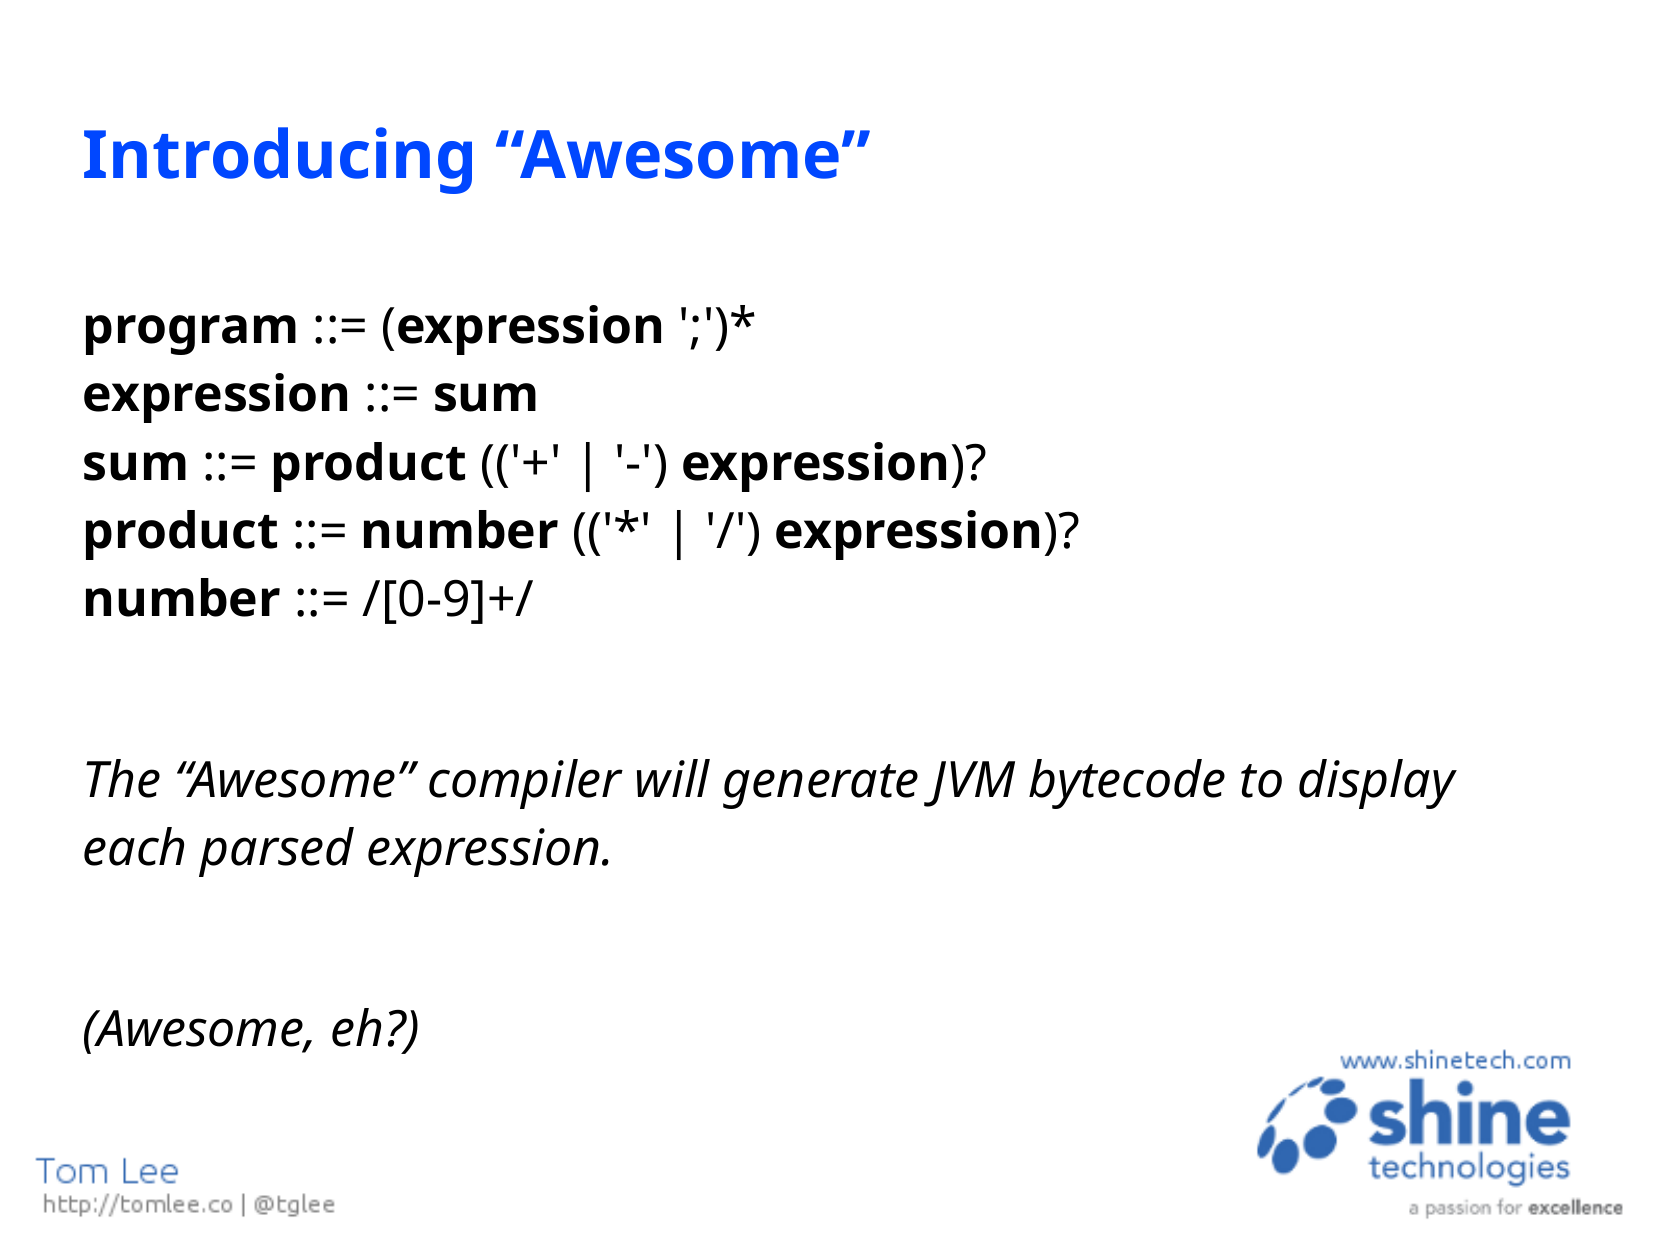

# Introducing “Awesome”
program ::= (expression ';')*
expression ::= sum
sum ::= product (('+' | '-') expression)?
product ::= number (('*' | '/') expression)?
number ::= /[0-9]+/
The “Awesome” compiler will generate JVM bytecode to display each parsed expression.
(Awesome, eh?)